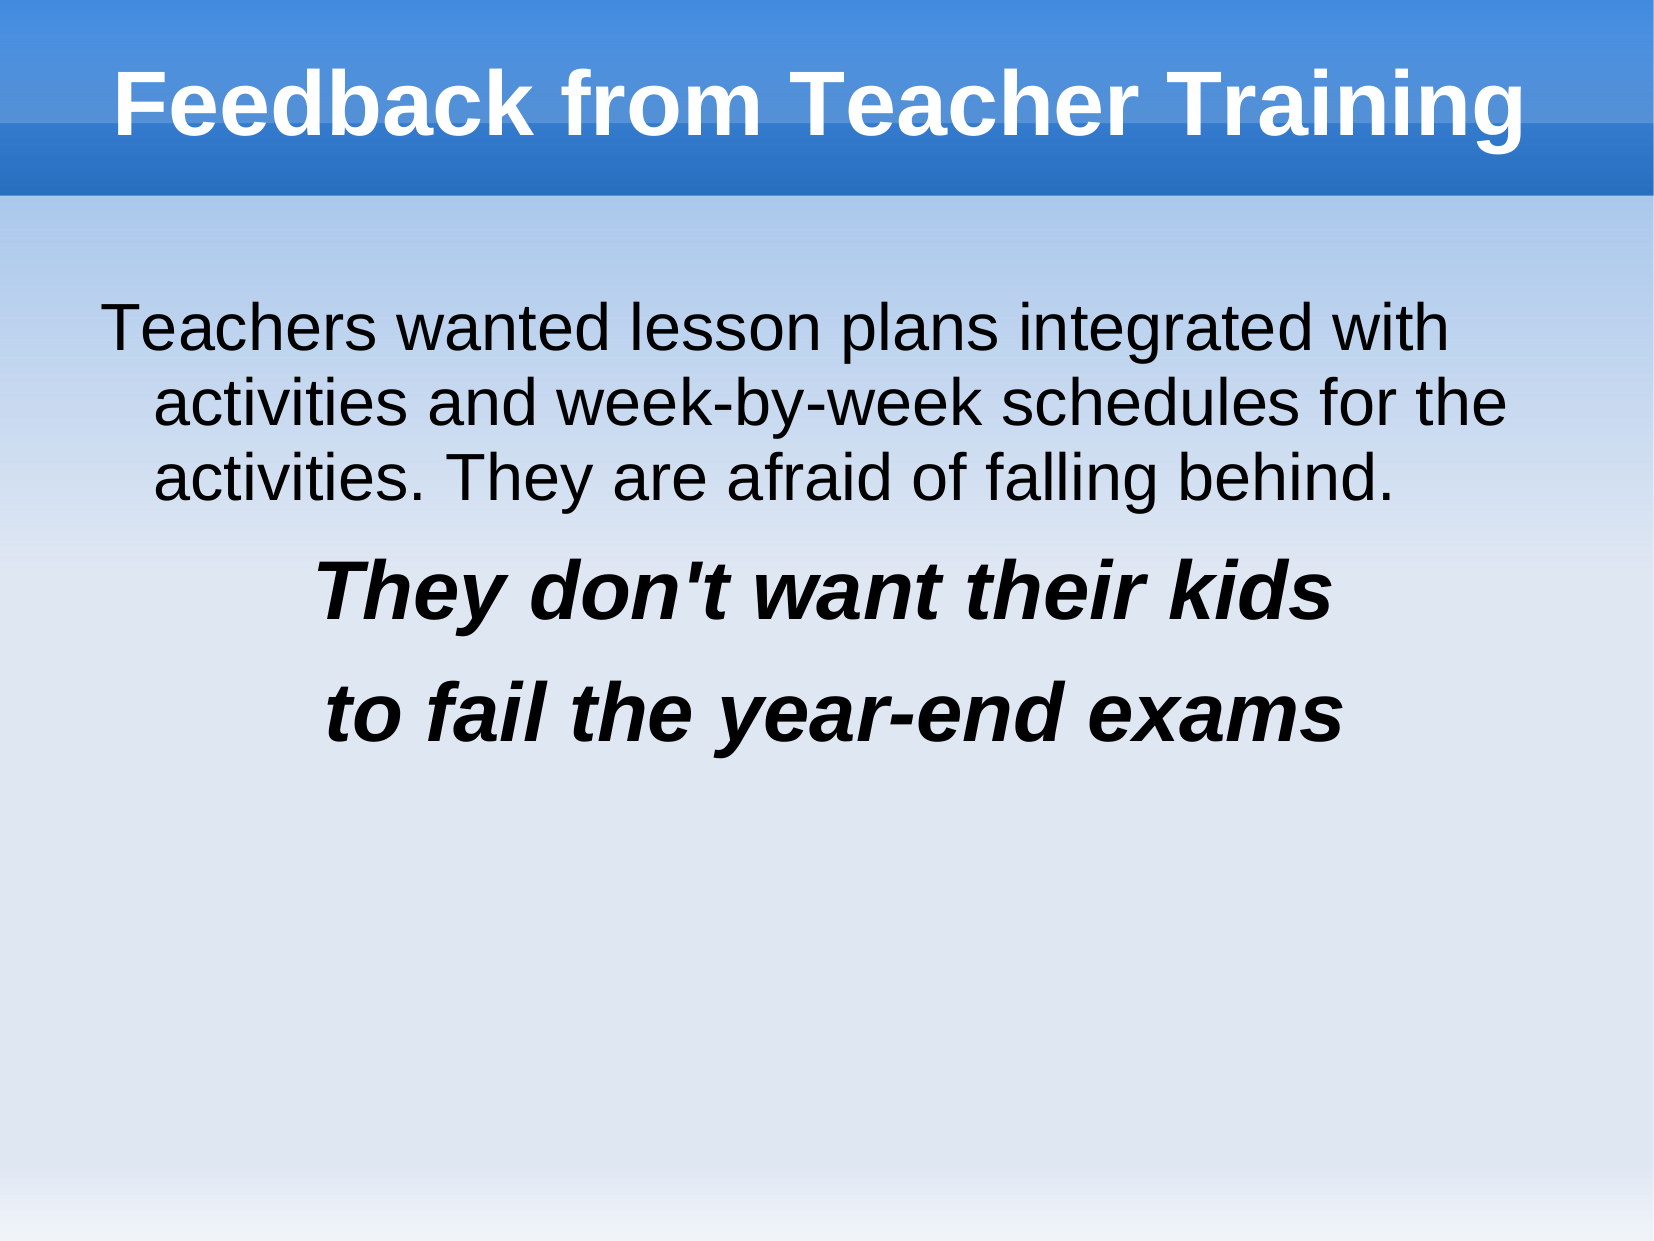

# Feedback from Teacher Training
Teachers wanted lesson plans integrated with activities and week-by-week schedules for the activities. They are afraid of falling behind.
They don't want their kids
to fail the year-end exams